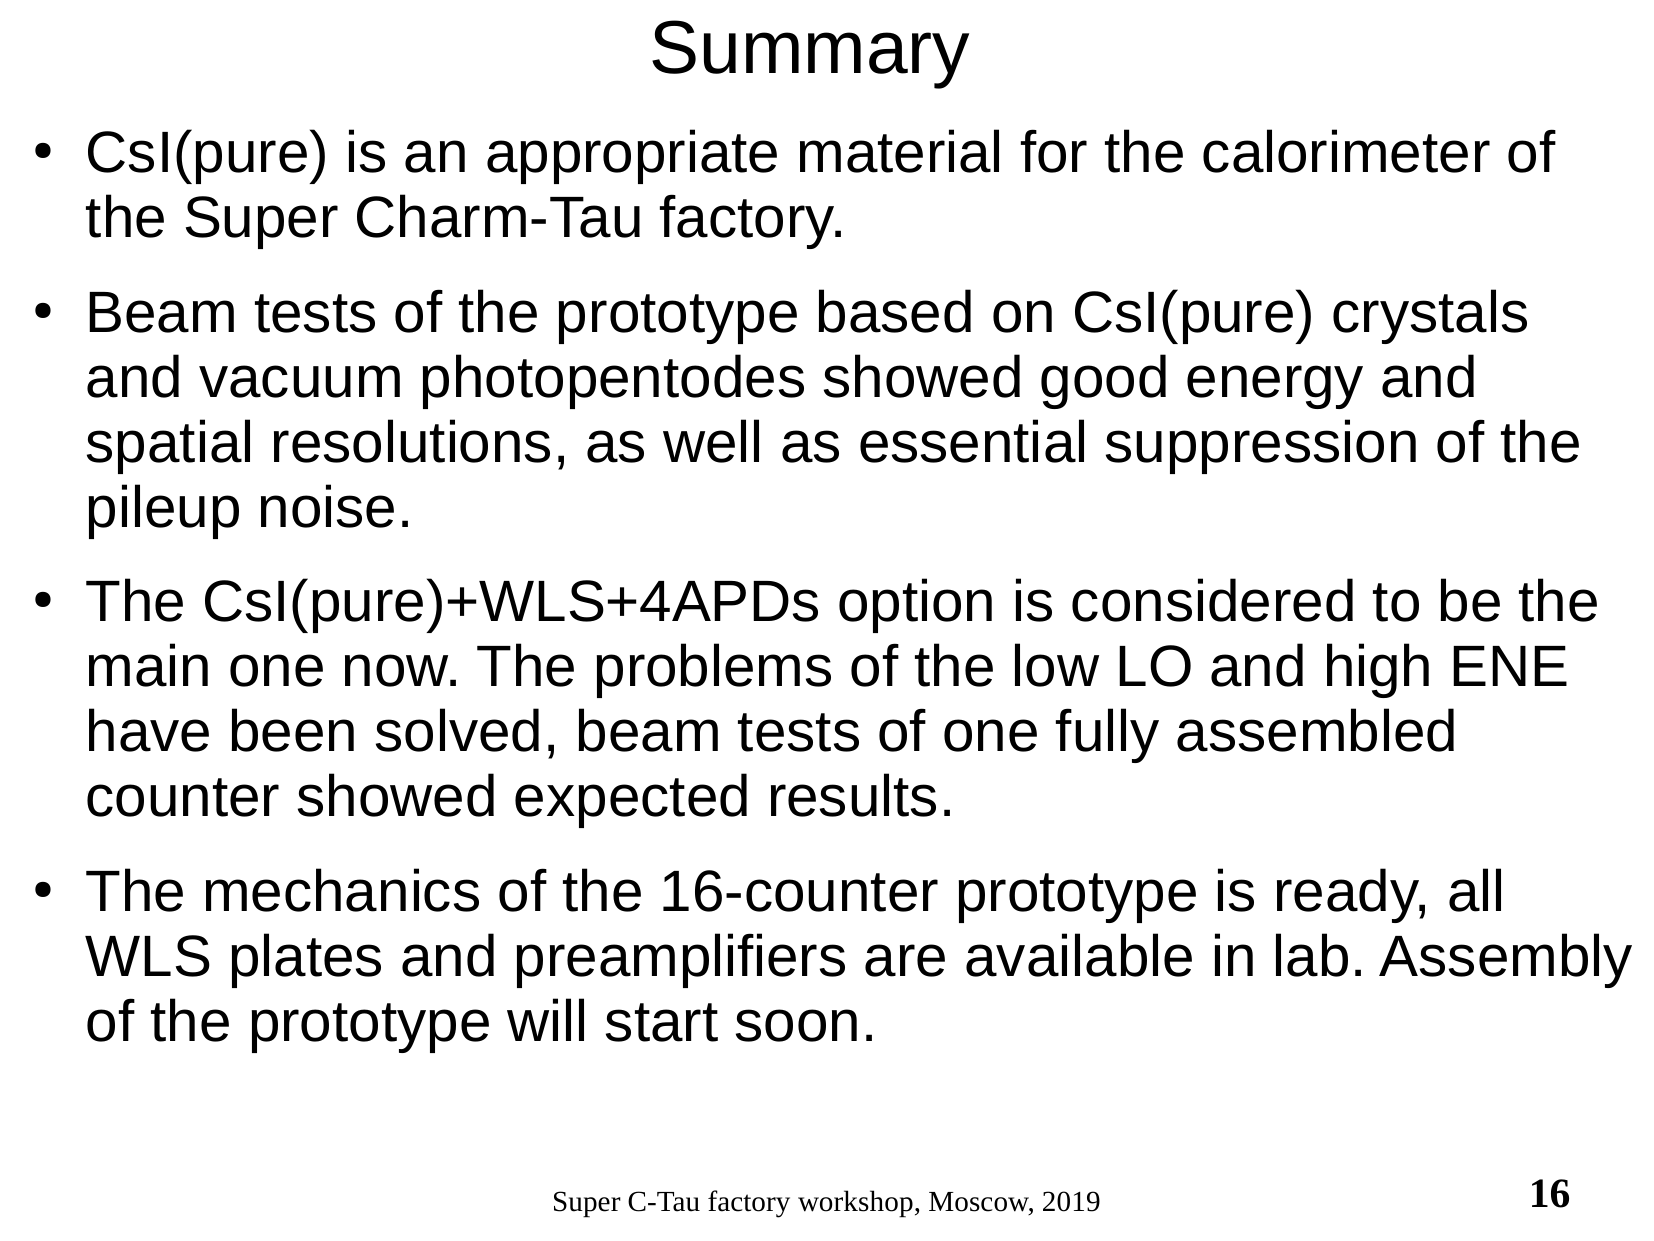

# Summary
CsI(pure) is an appropriate material for the calorimeter of the Super Charm-Tau factory.
Beam tests of the prototype based on CsI(pure) crystals and vacuum photopentodes showed good energy and spatial resolutions, as well as essential suppression of the pileup noise.
The CsI(pure)+WLS+4APDs option is considered to be the main one now. The problems of the low LO and high ENE have been solved, beam tests of one fully assembled counter showed expected results.
The mechanics of the 16-counter prototype is ready, all WLS plates and preamplifiers are available in lab. Assembly of the prototype will start soon.
16
Super C-Tau factory workshop, Moscow, 2019